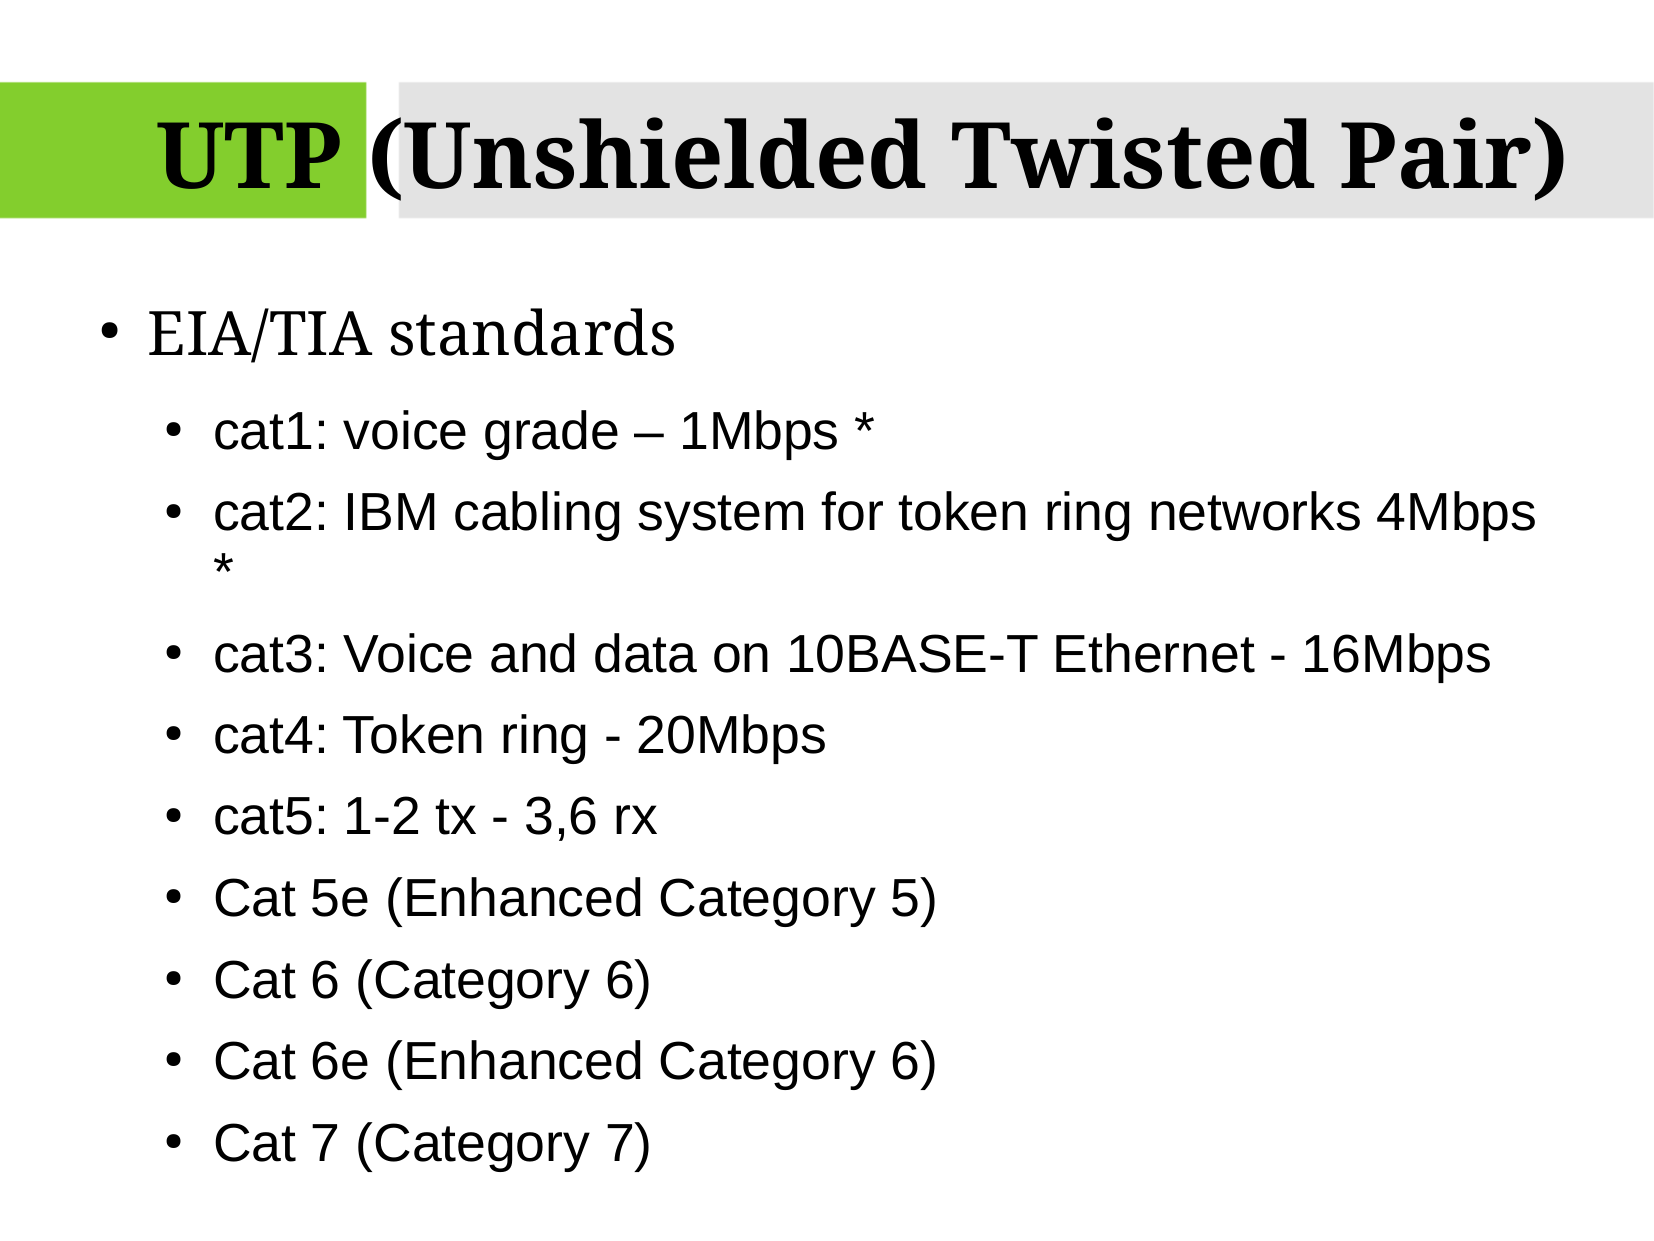

# UTP (Unshielded Twisted Pair)
EIA/TIA standards
cat1: voice grade – 1Mbps *
cat2: IBM cabling system for token ring networks 4Mbps *
cat3: Voice and data on 10BASE-T Ethernet - 16Mbps
cat4: Token ring - 20Mbps
cat5: 1-2 tx - 3,6 rx
Cat 5e (Enhanced Category 5)
Cat 6 (Category 6)
Cat 6e (Enhanced Category 6)
Cat 7 (Category 7)